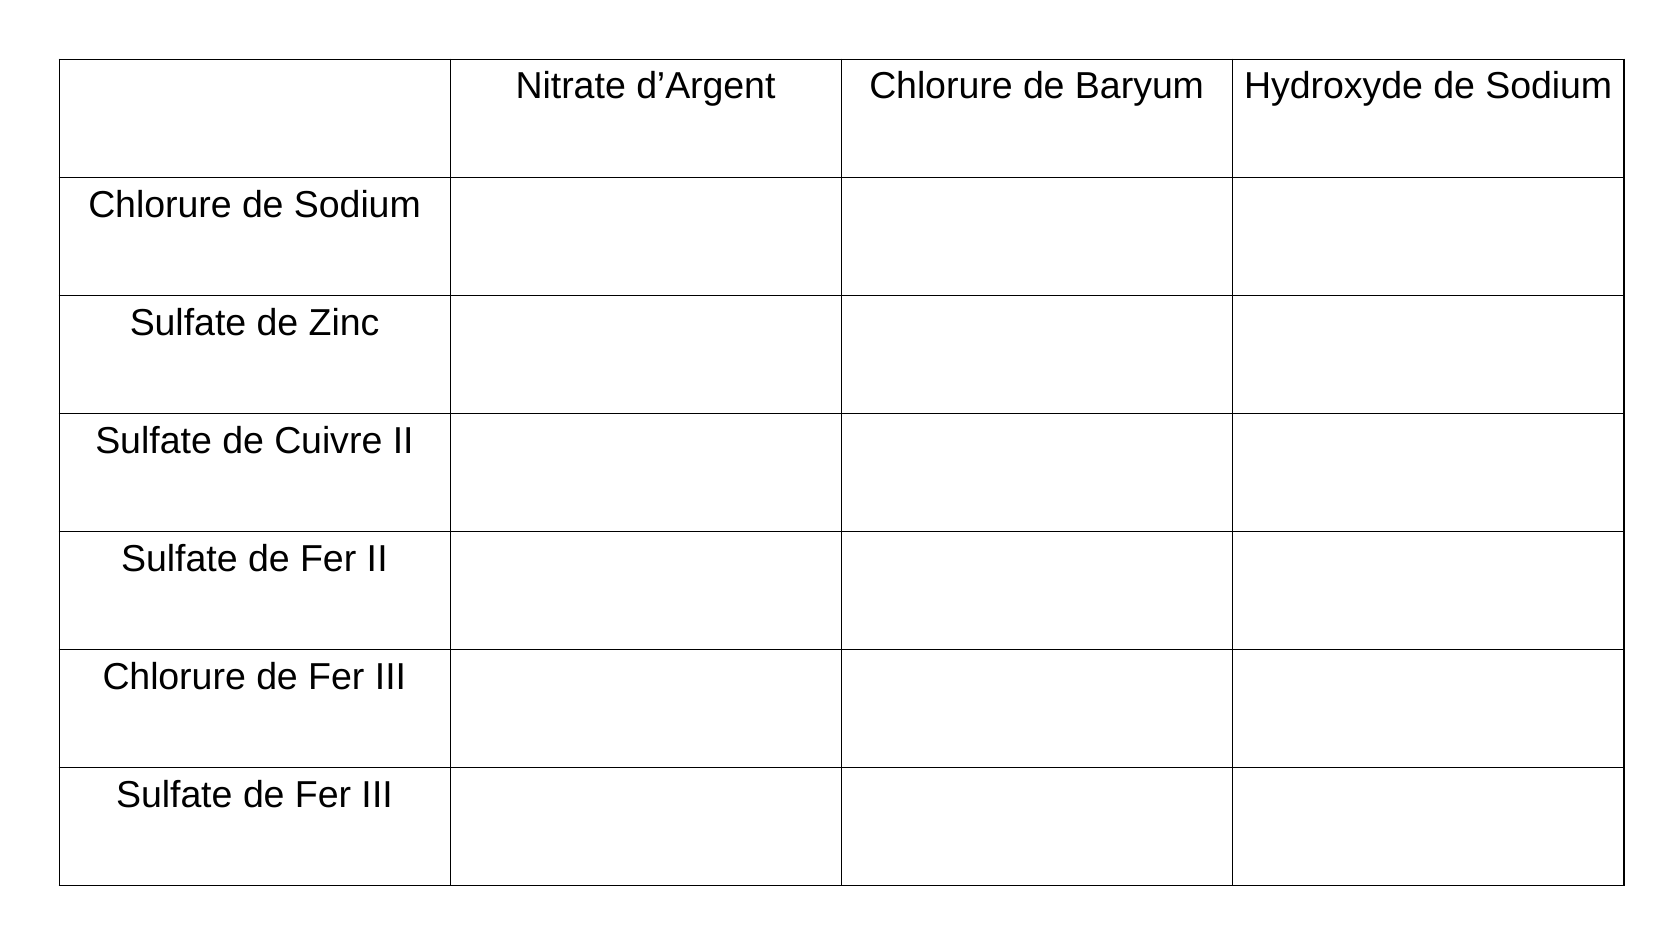

| | Nitrate d’Argent | Chlorure de Baryum | Hydroxyde de Sodium |
| --- | --- | --- | --- |
| Chlorure de Sodium | | | |
| Sulfate de Zinc | | | |
| Sulfate de Cuivre II | | | |
| Sulfate de Fer II | | | |
| Chlorure de Fer III | | | |
| Sulfate de Fer III | | | |